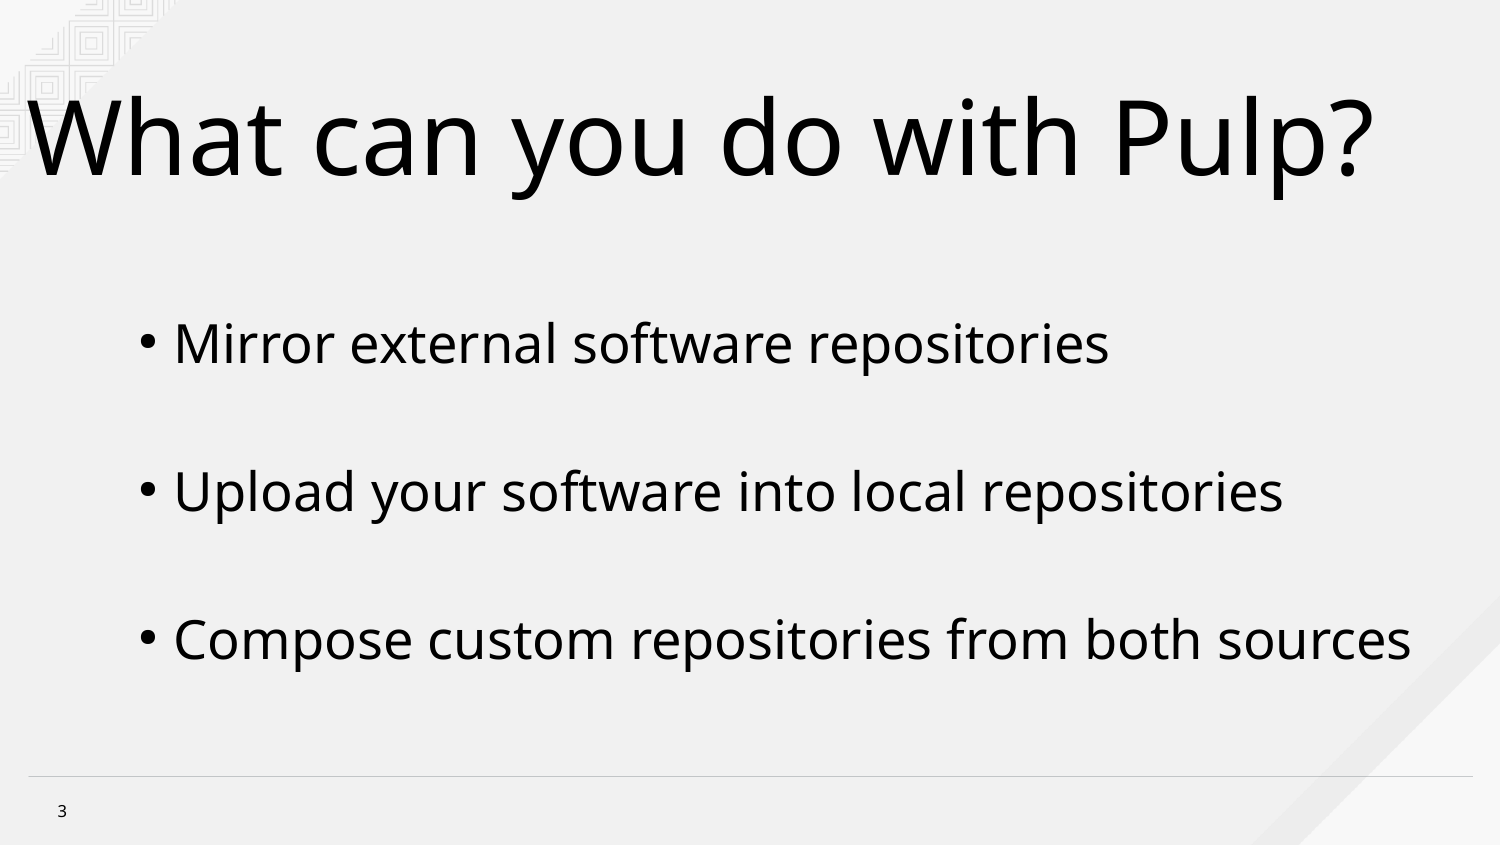

# What can you do with Pulp?
Mirror external software repositories
Upload your software into local repositories
Compose custom repositories from both sources
3